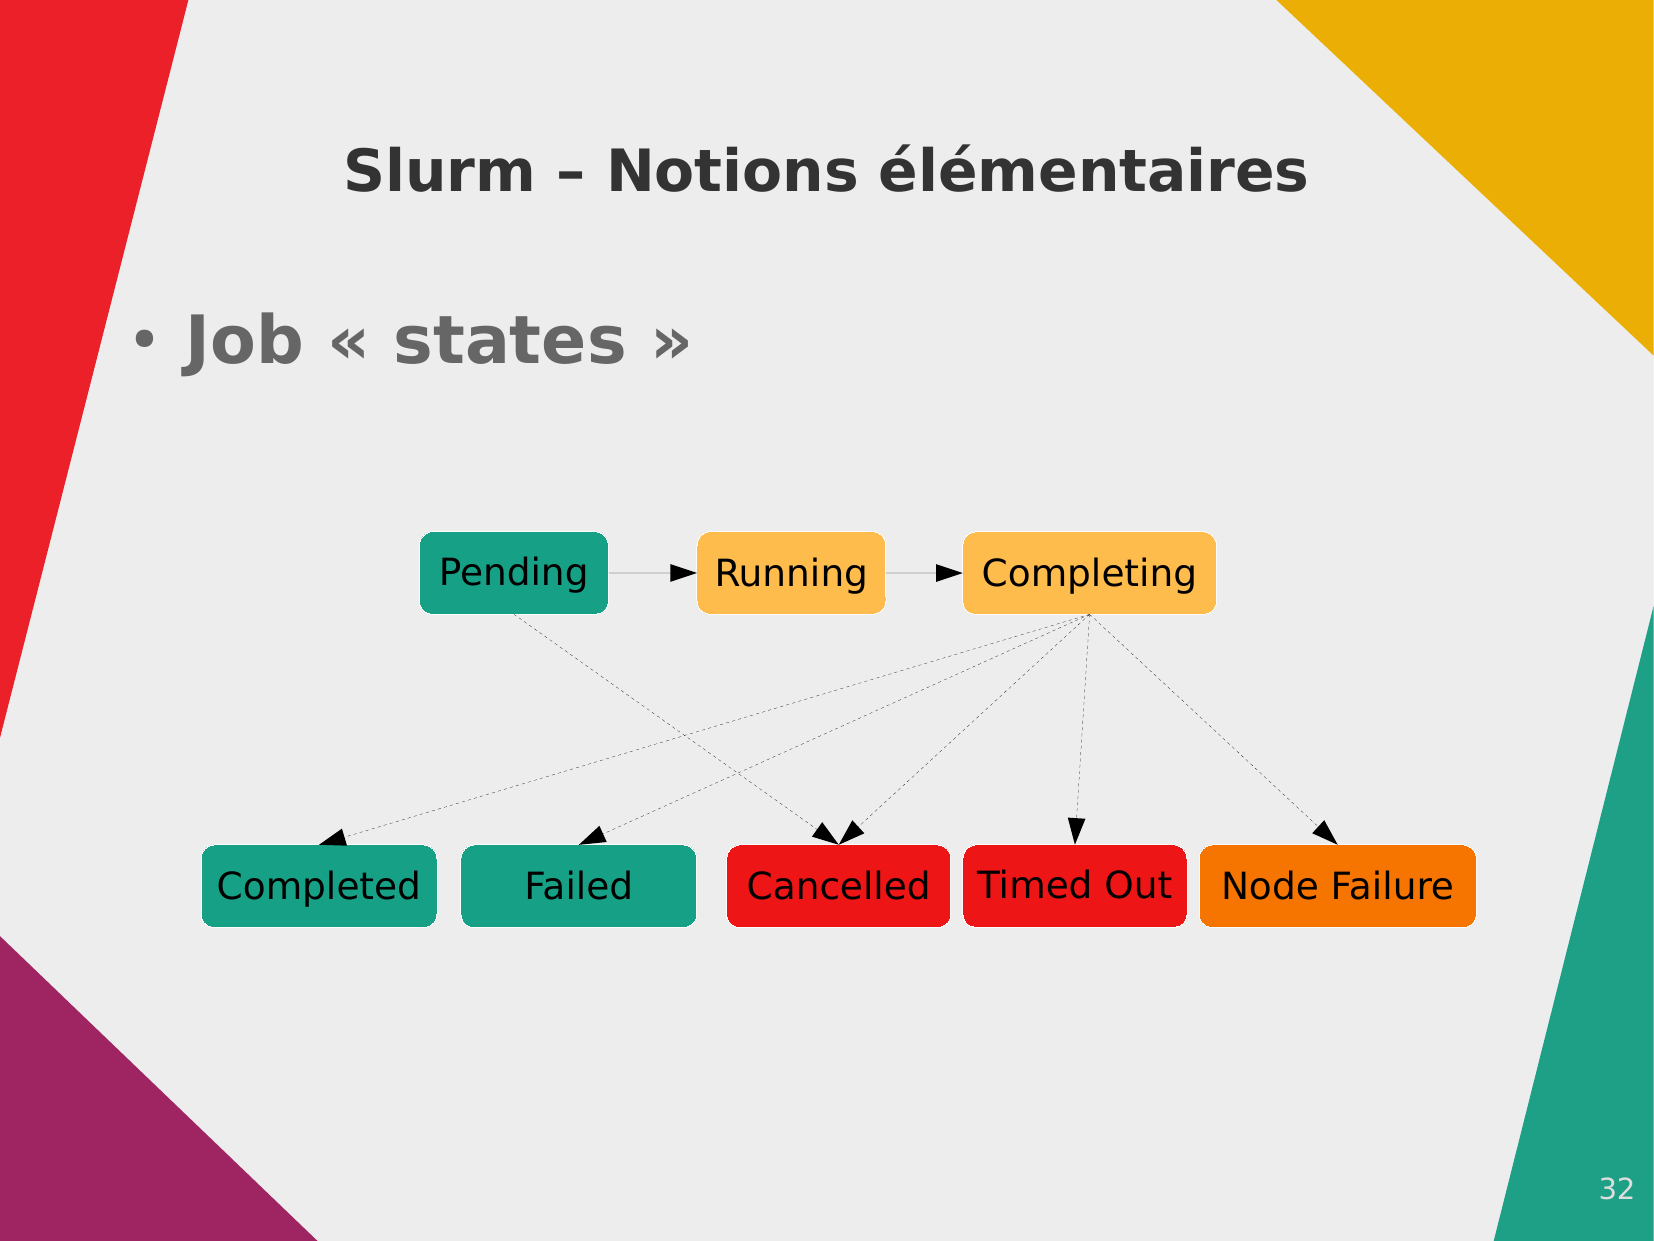

# Slurm – Notions élémentaires
Job « states »
Pending
Running
Completing
Timed Out
Completed
Cancelled
Node Failure
Failed
32